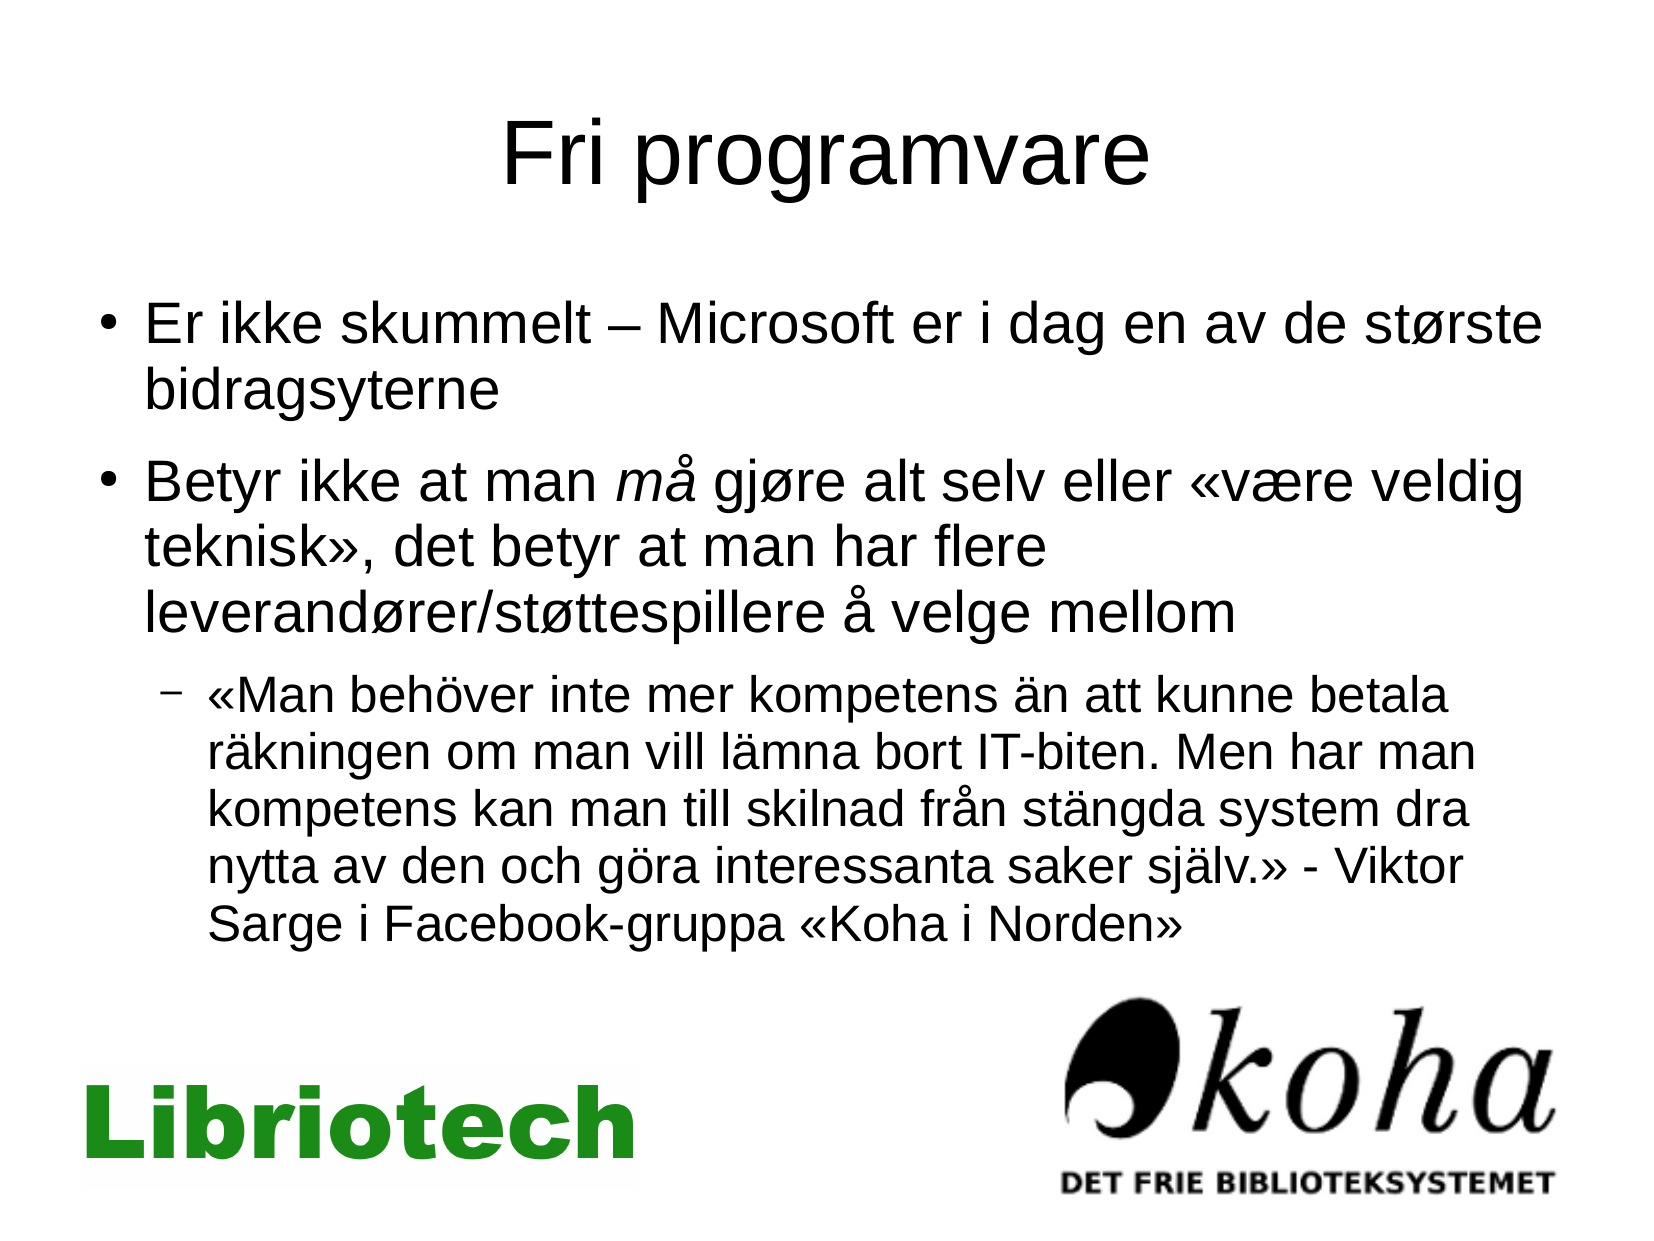

# Fri programvare
Er ikke skummelt – Microsoft er i dag en av de største bidragsyterne
Betyr ikke at man må gjøre alt selv eller «være veldig teknisk», det betyr at man har flere leverandører/støttespillere å velge mellom
«Man behöver inte mer kompetens än att kunne betala räkningen om man vill lämna bort IT-biten. Men har man kompetens kan man till skilnad från stängda system dra nytta av den och göra interessanta saker själv.» - Viktor Sarge i Facebook-gruppa «Koha i Norden»